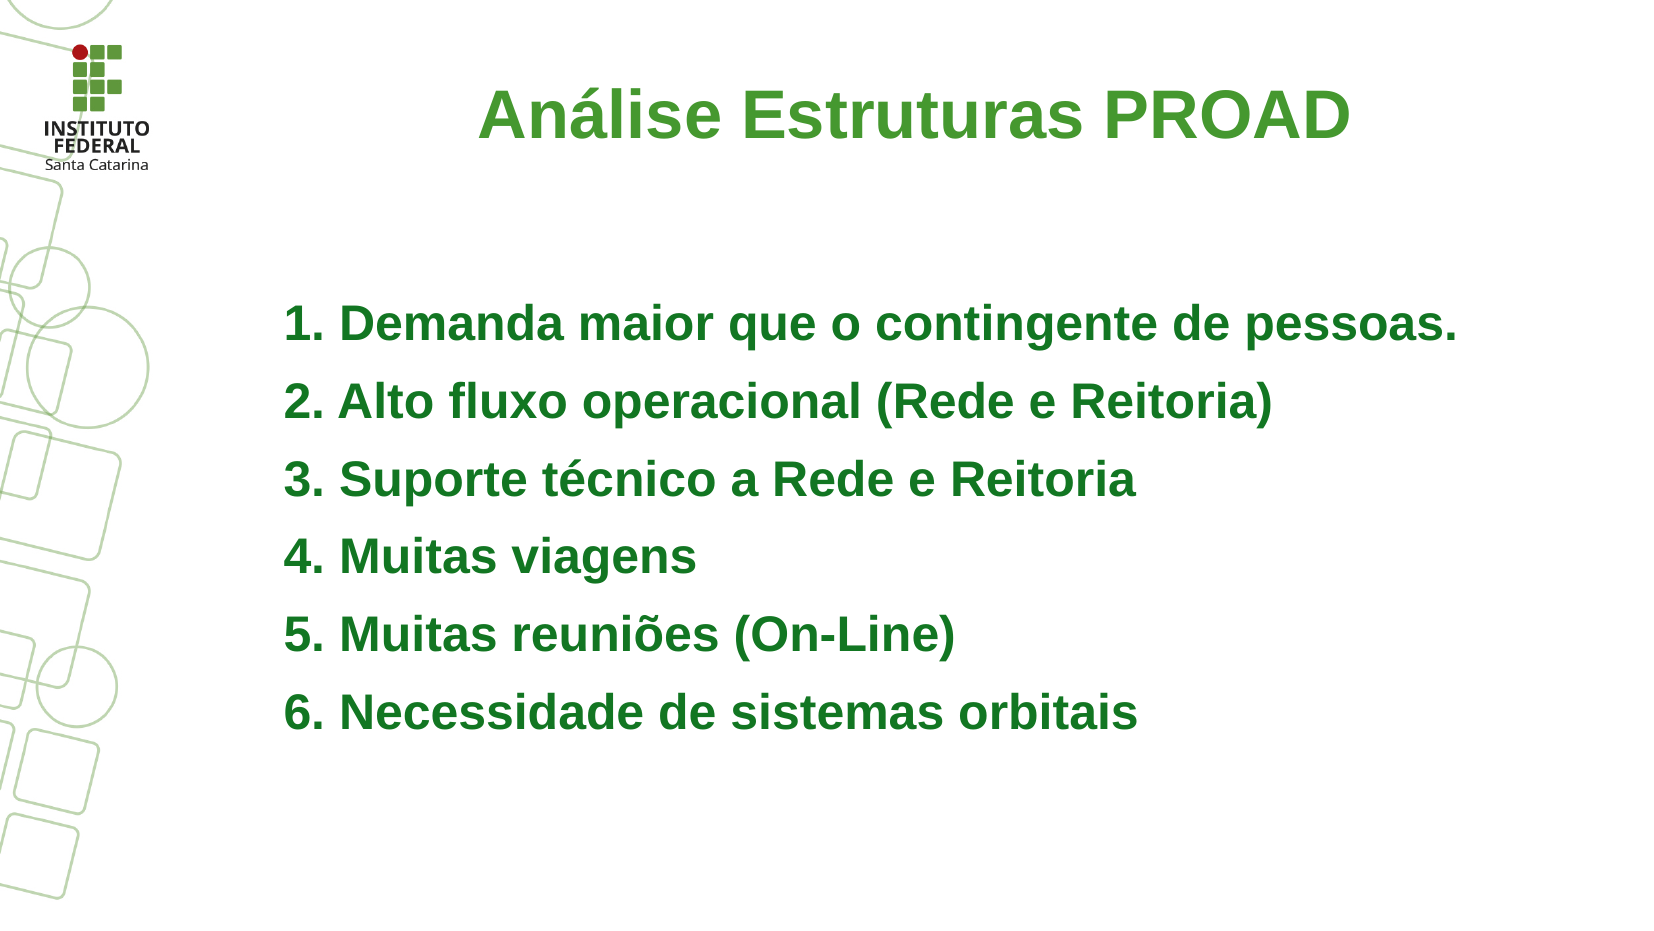

# Análise Estruturas PROAD
1. Demanda maior que o contingente de pessoas.
2. Alto fluxo operacional (Rede e Reitoria)
3. Suporte técnico a Rede e Reitoria
4. Muitas viagens
5. Muitas reuniões (On-Line)
6. Necessidade de sistemas orbitais